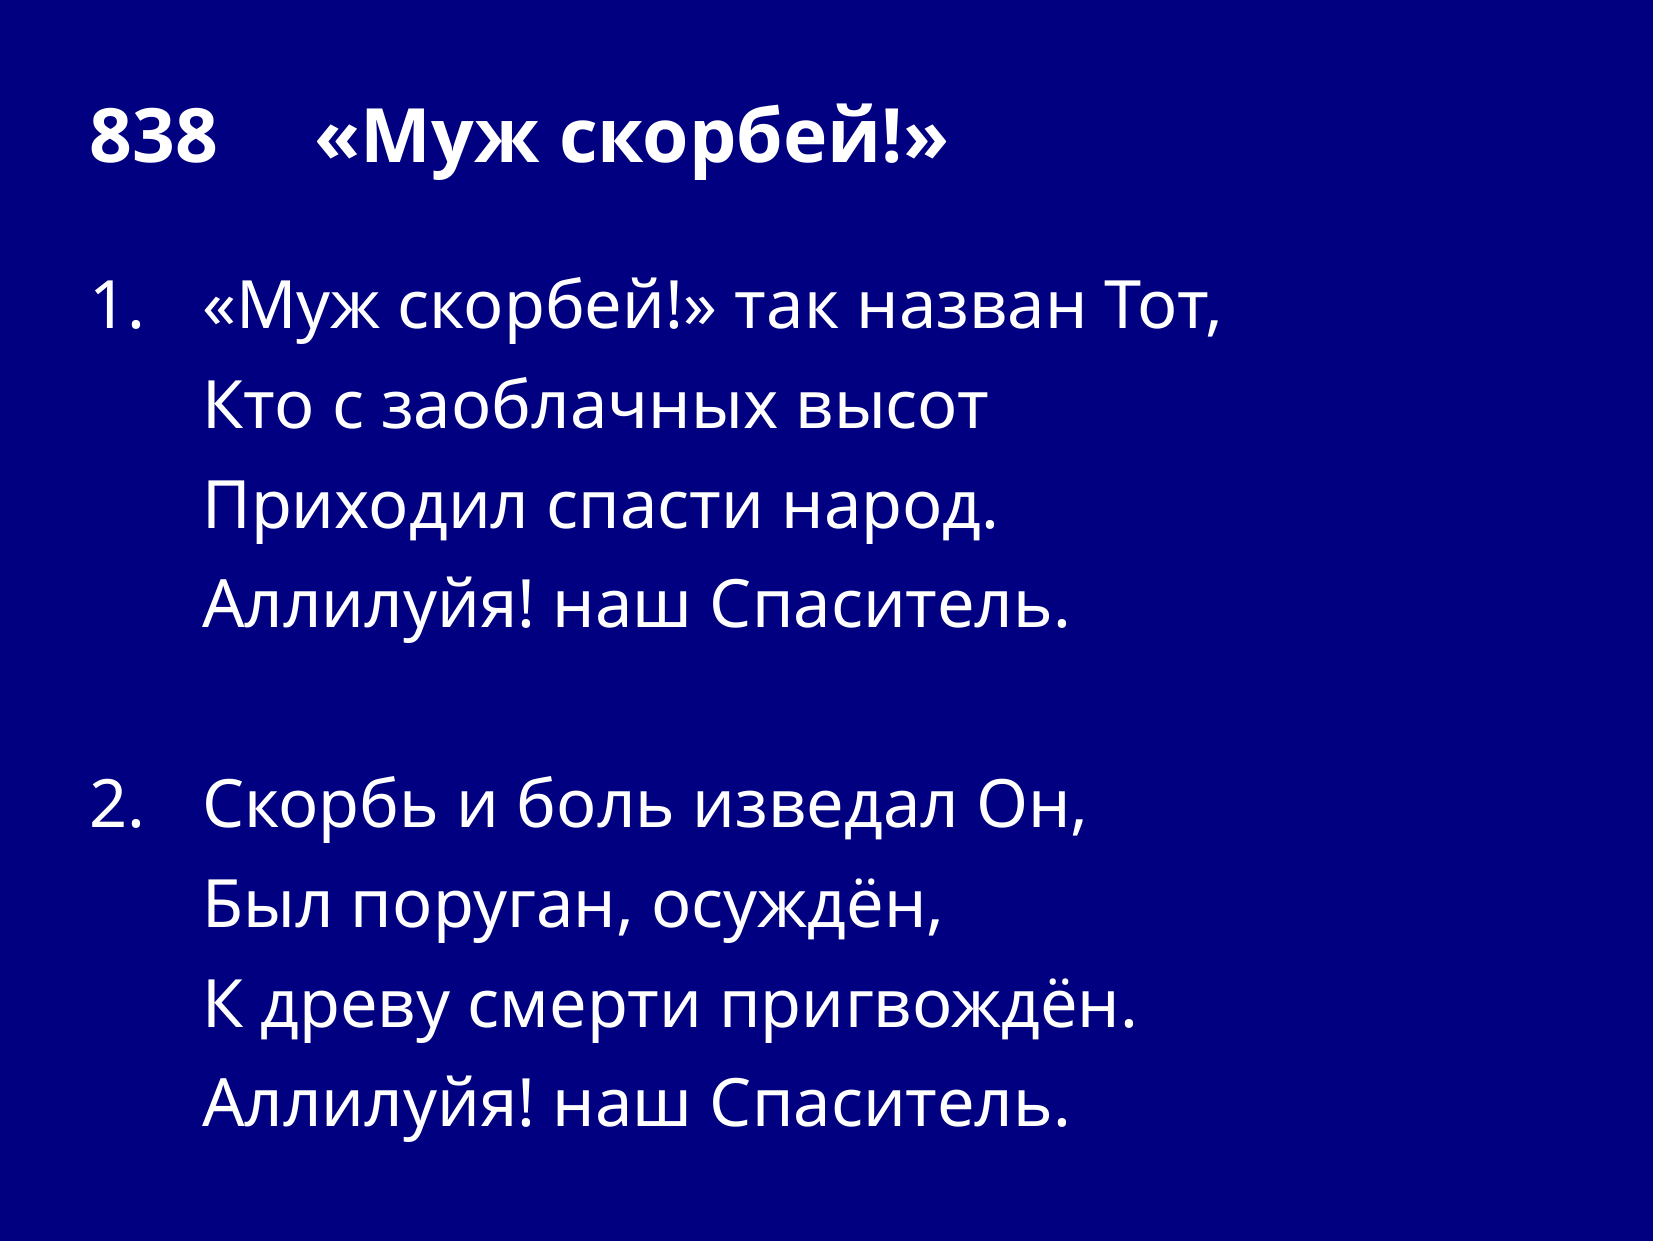

838	«Муж скорбей!»
1.	«Муж скорбей!» так назван Тот,
	Кто с заоблачных высот
	Приходил спасти народ.
	Аллилуйя! наш Спаситель.
2.	Скорбь и боль изведал Он,
	Был поруган, осуждён,
	К древу смерти пригвождён.
	Аллилуйя! наш Спаситель.